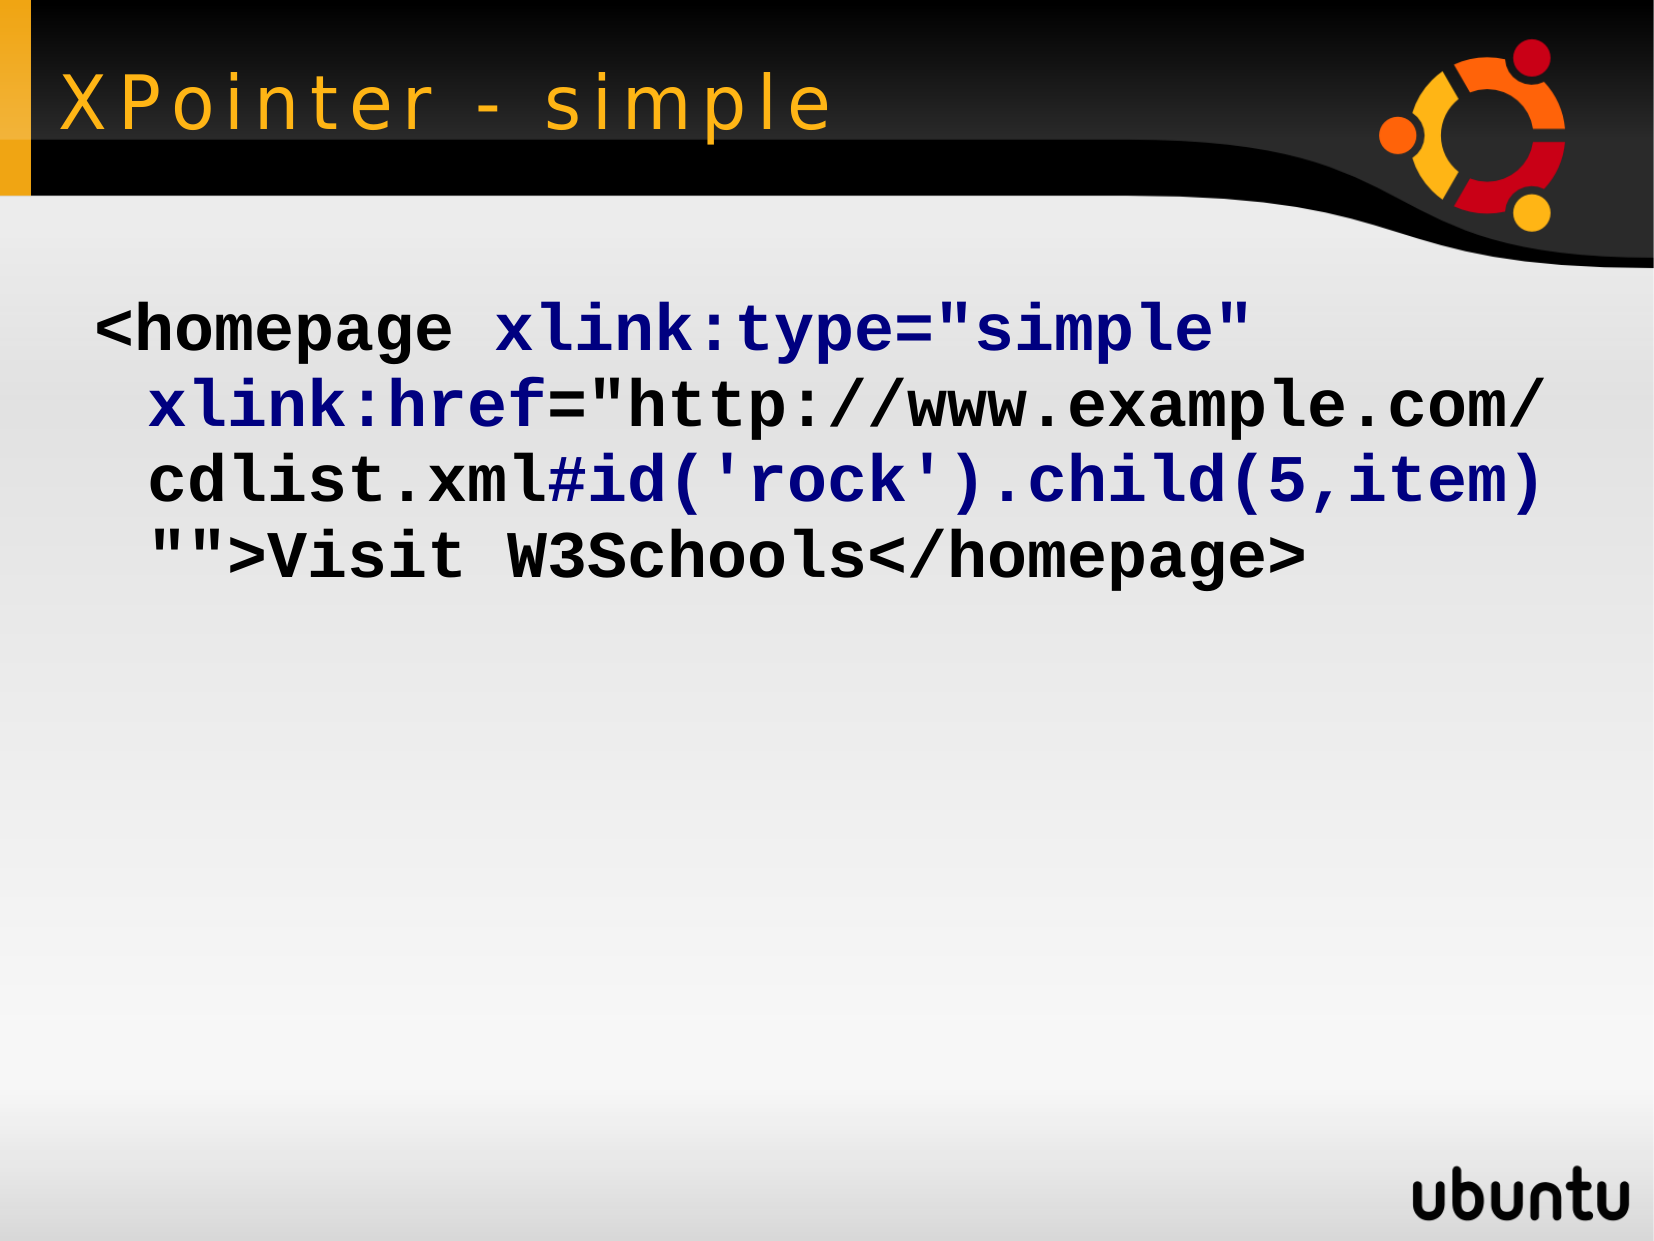

# XPointer - simple
<homepage xlink:type="simple" xlink:href="http://www.example.com/cdlist.xml#id('rock').child(5,item)"">Visit W3Schools</homepage>